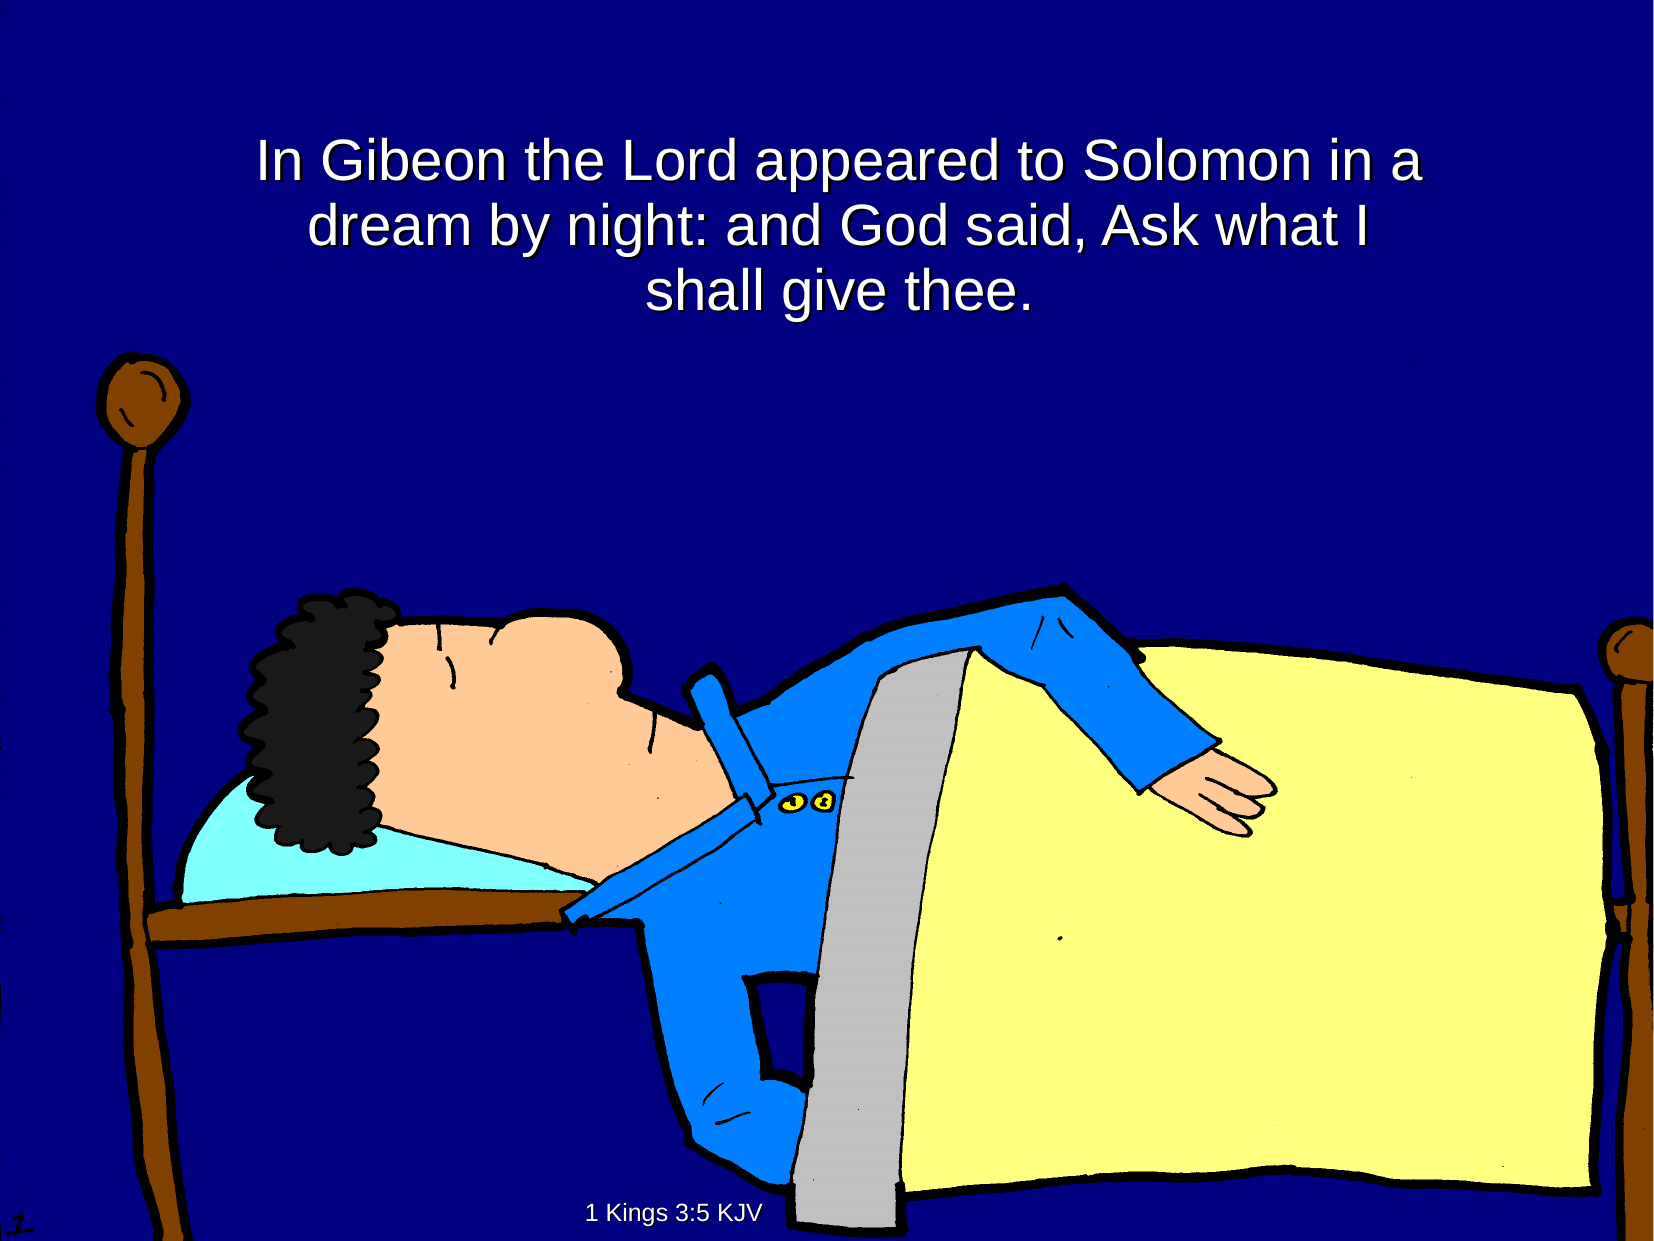

In Gibeon the Lord appeared to Solomon in a dream by night: and God said, Ask what I shall give thee.
1 Kings 3:5 KJV